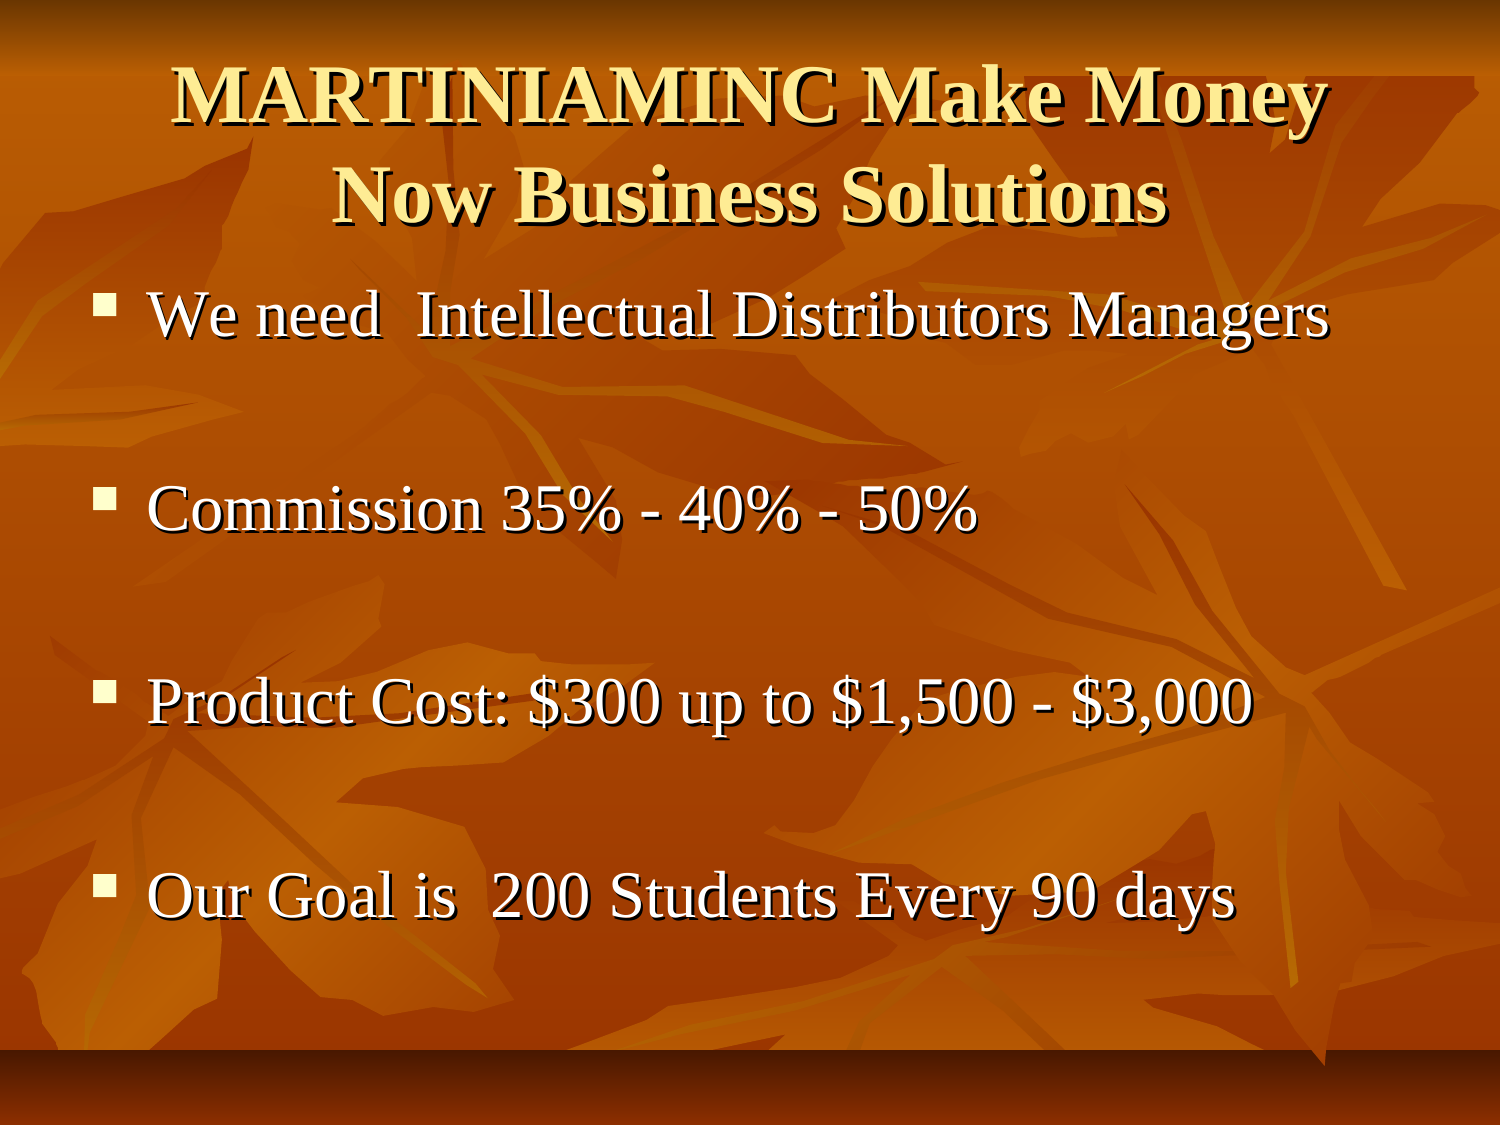

# MARTINIAMINC Make Money Now Business Solutions
We need Intellectual Distributors Managers
Commission 35% - 40% - 50%
Product Cost: $300 up to $1,500 - $3,000
Our Goal is 200 Students Every 90 days